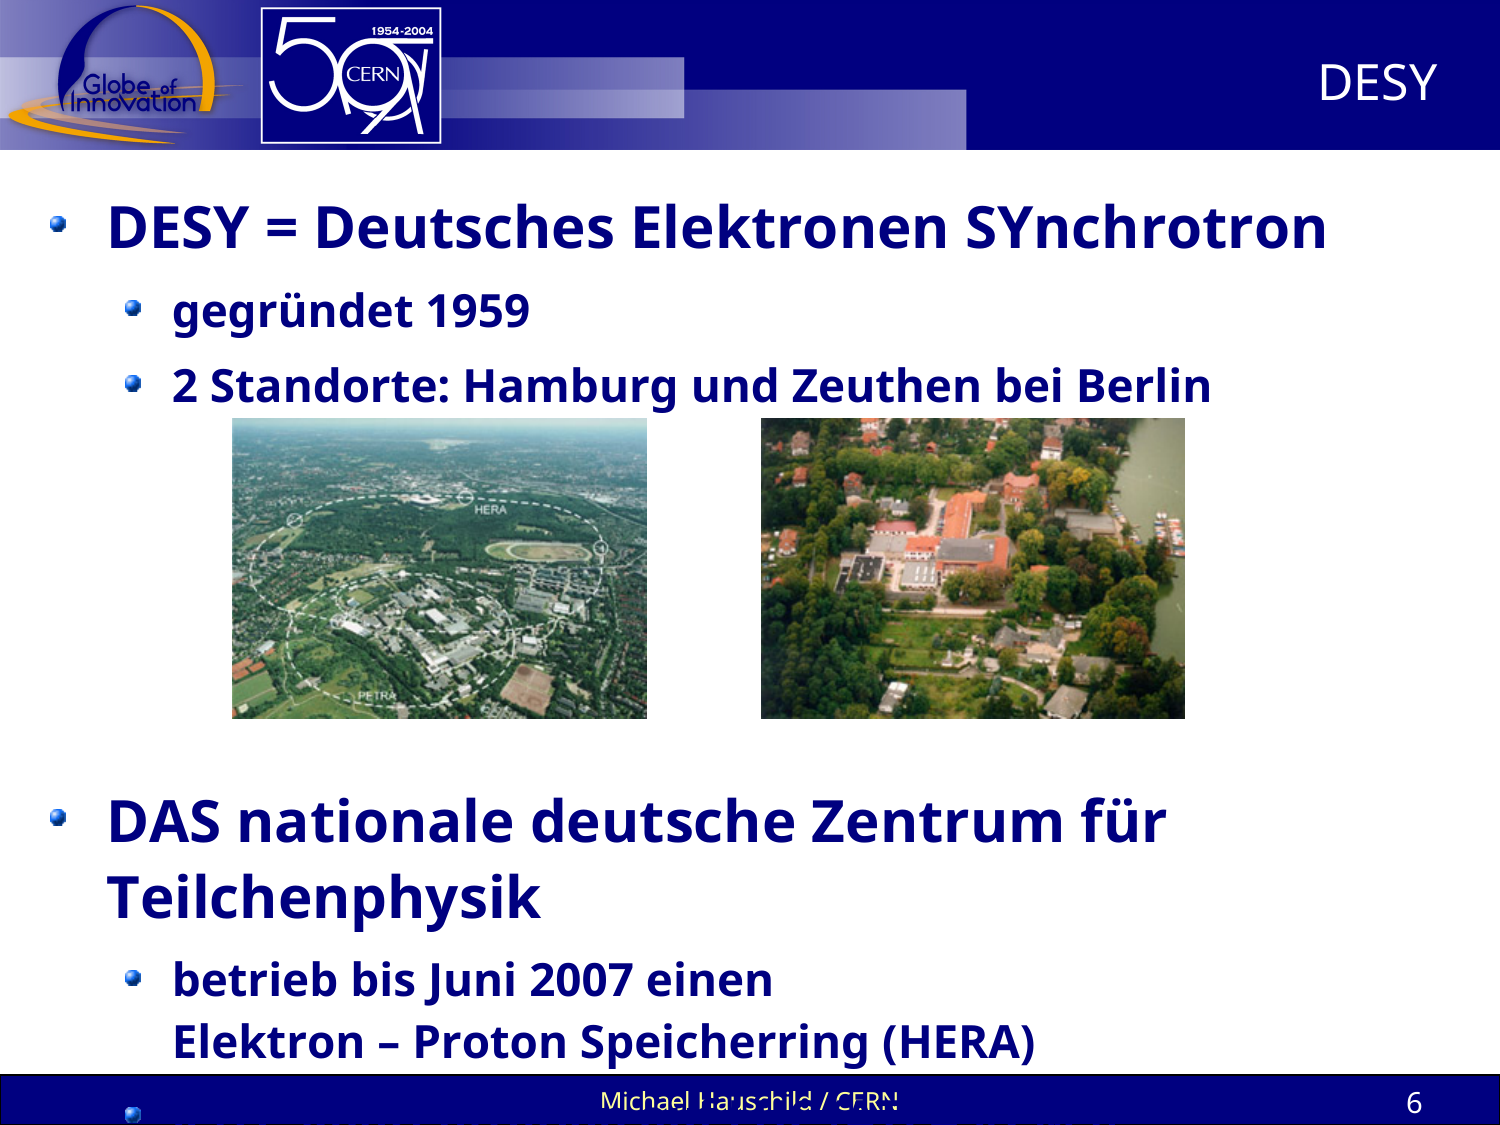

# DESY
DESY = Deutsches Elektronen SYnchrotron
gegründet 1959
2 Standorte: Hamburg und Zeuthen bei Berlin
DAS nationale deutsche Zentrum für Teilchenphysik
betrieb bis Juni 2007 einen					Elektron – Proton Speicherring (HERA)
jetzt: Konzentration auf LHC (ATLAS/CMS)